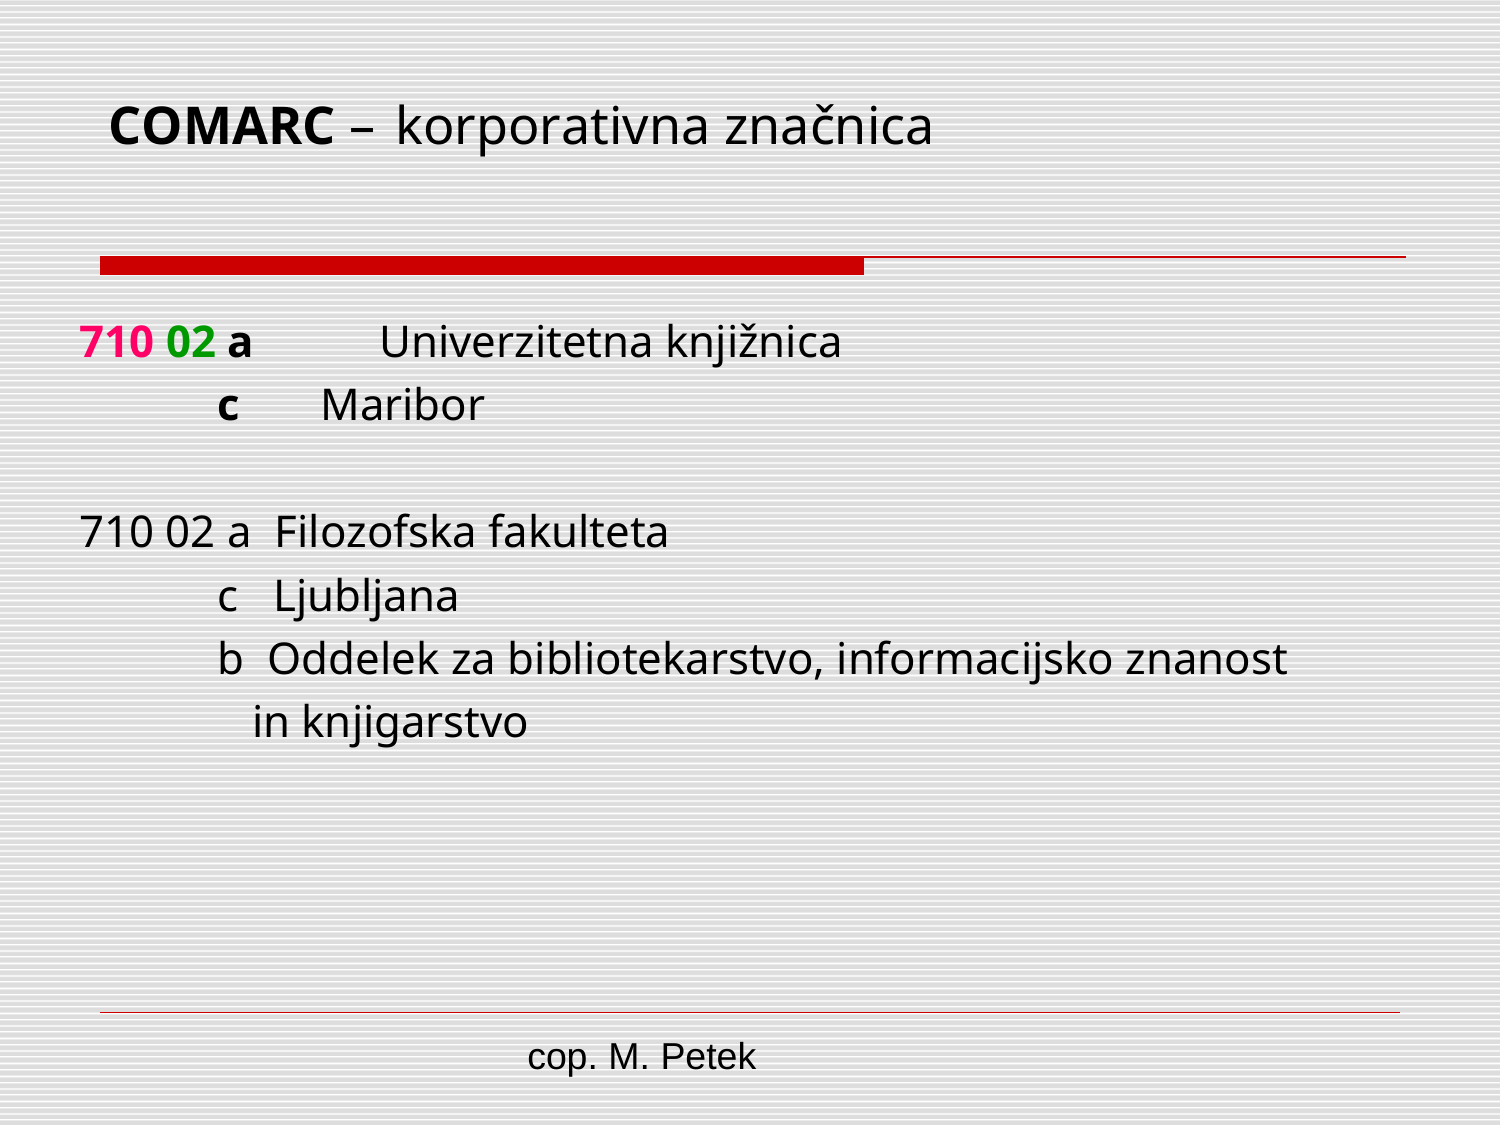

# COMARC – korporativna značnica
710 02 a	Univerzitetna knjižnica
 c Maribor
710 02 a Filozofska fakulteta
 c Ljubljana
 b Oddelek za bibliotekarstvo, informacijsko znanost
 in knjigarstvo
cop. M. Petek